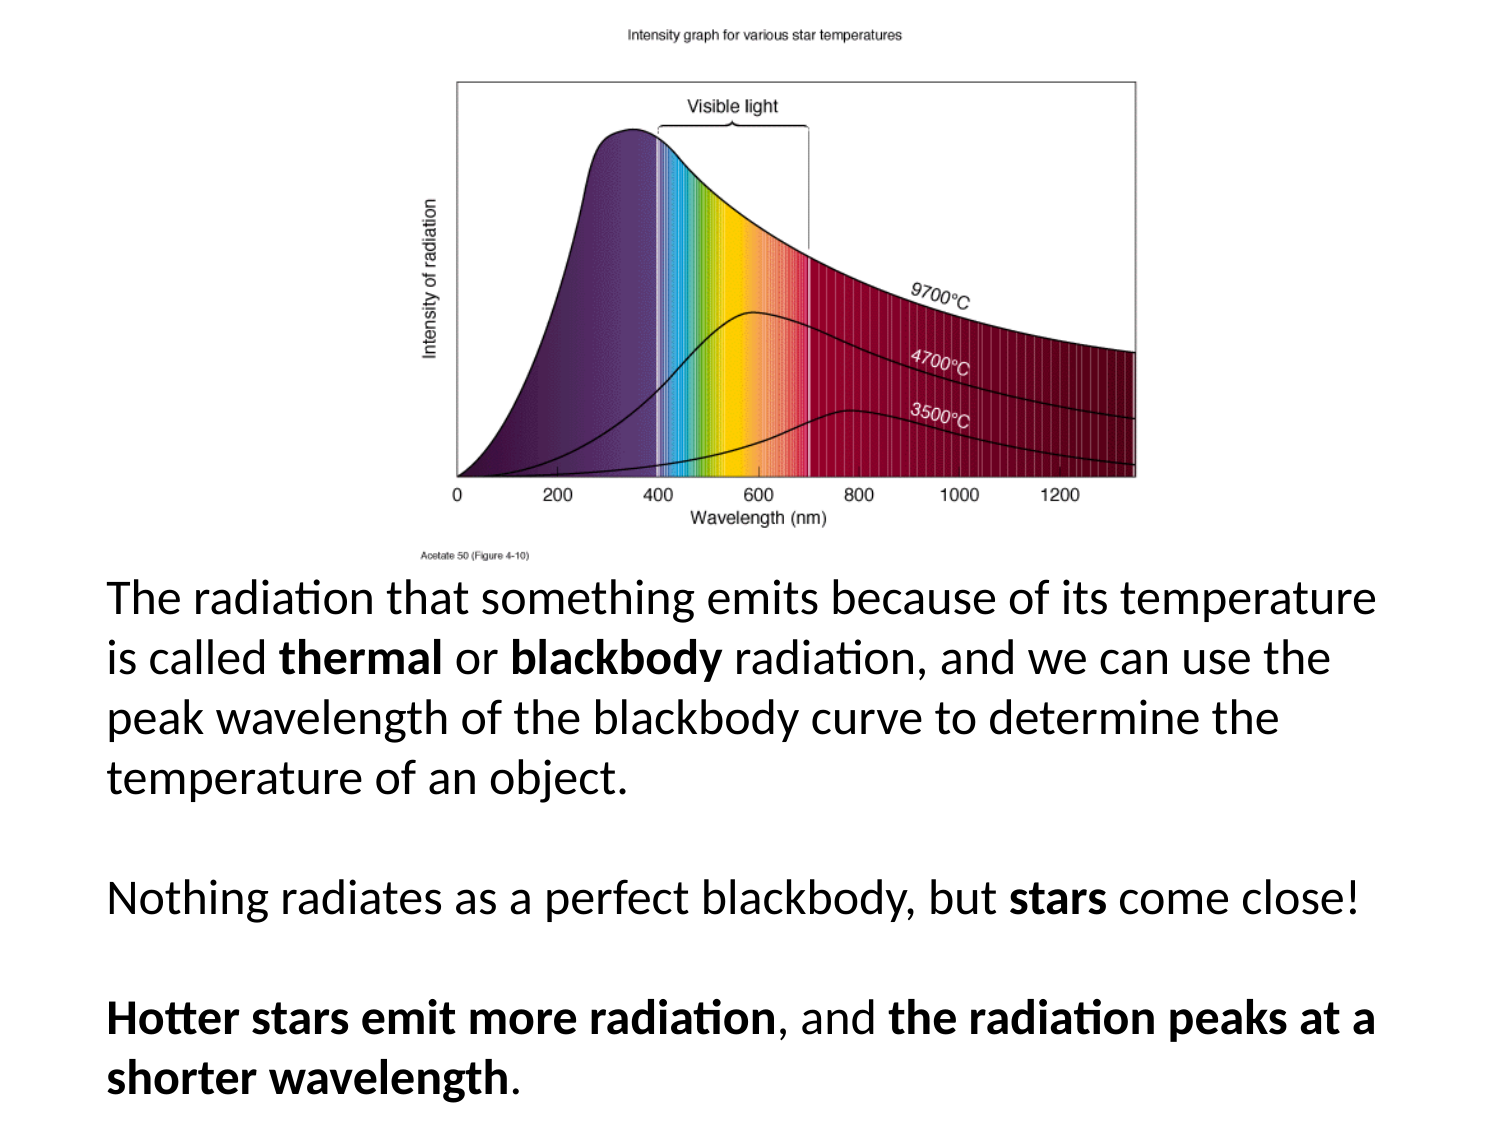

The radiation that something emits because of its temperature is called thermal or blackbody radiation, and we can use the peak wavelength of the blackbody curve to determine the temperature of an object.
Nothing radiates as a perfect blackbody, but stars come close!
Hotter stars emit more radiation, and the radiation peaks at a shorter wavelength.